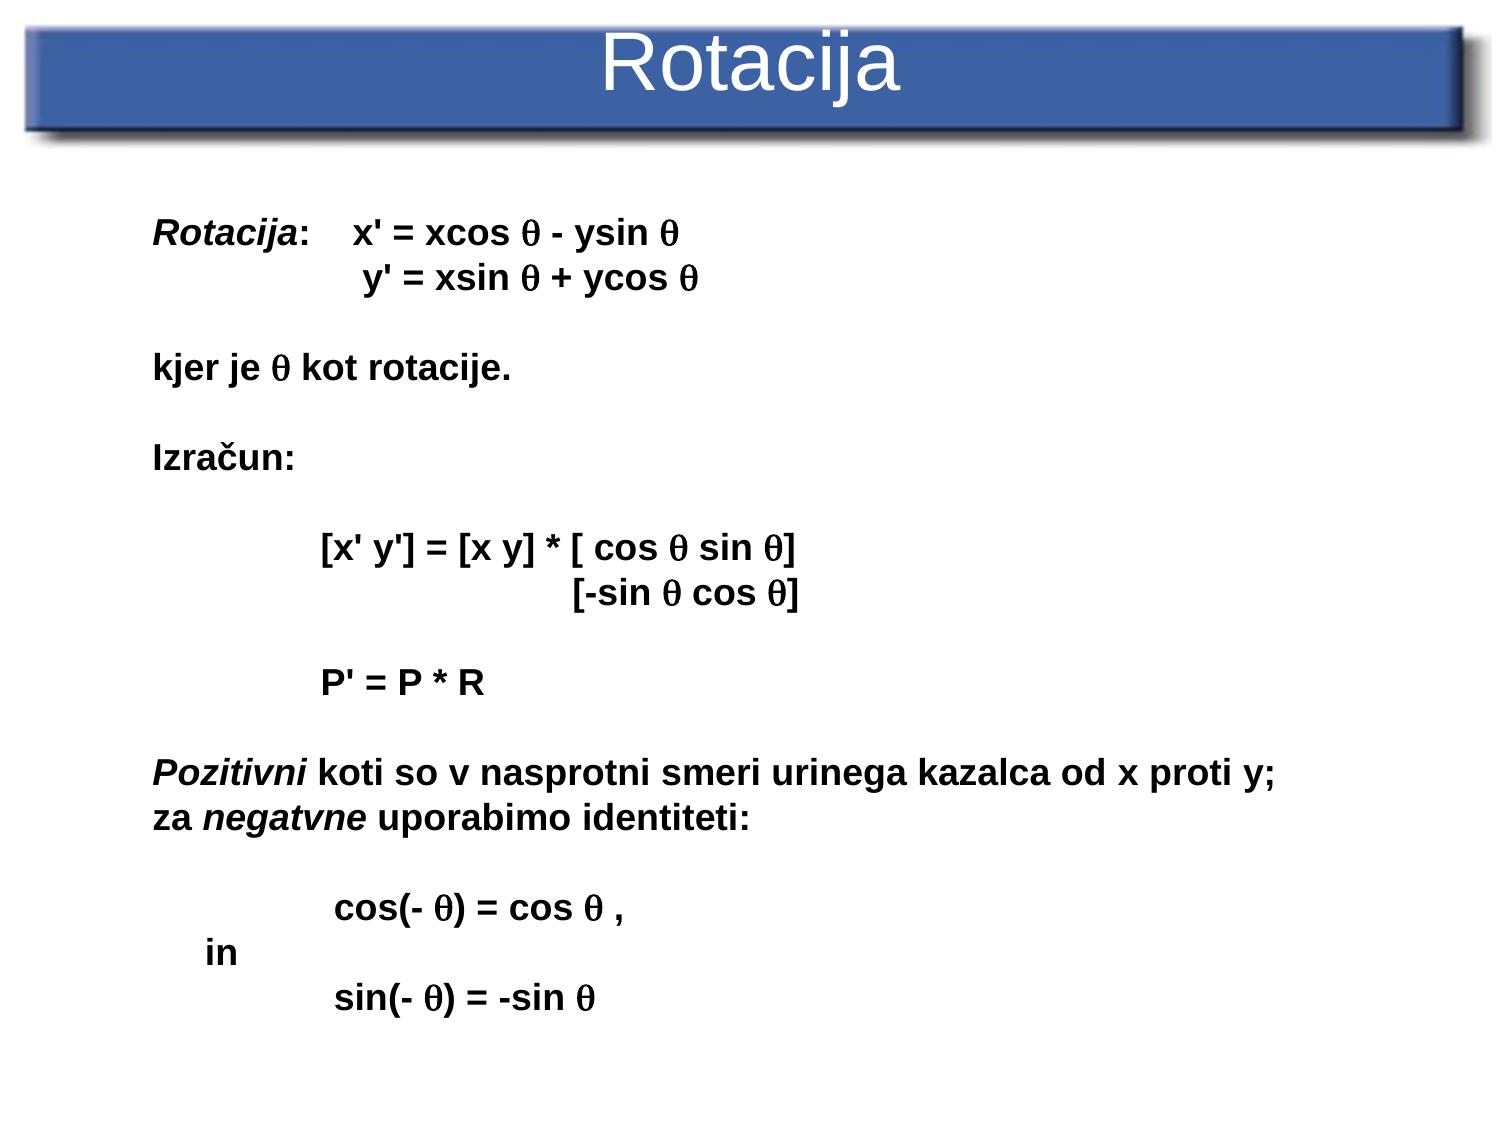

Rotacija
Rotacija: x' = xcos  - ysin 
 y' = xsin  + ycos 
kjer je  kot rotacije.
Izračun:
 [x' y'] = [x y] * [ cos  sin ]
 [-sin  cos ]
 P' = P * R
Pozitivni koti so v nasprotni smeri urinega kazalca od x proti y;
za negatvne uporabimo identiteti:
	 cos(- ) = cos  ,
 in
	 sin(- ) = -sin 